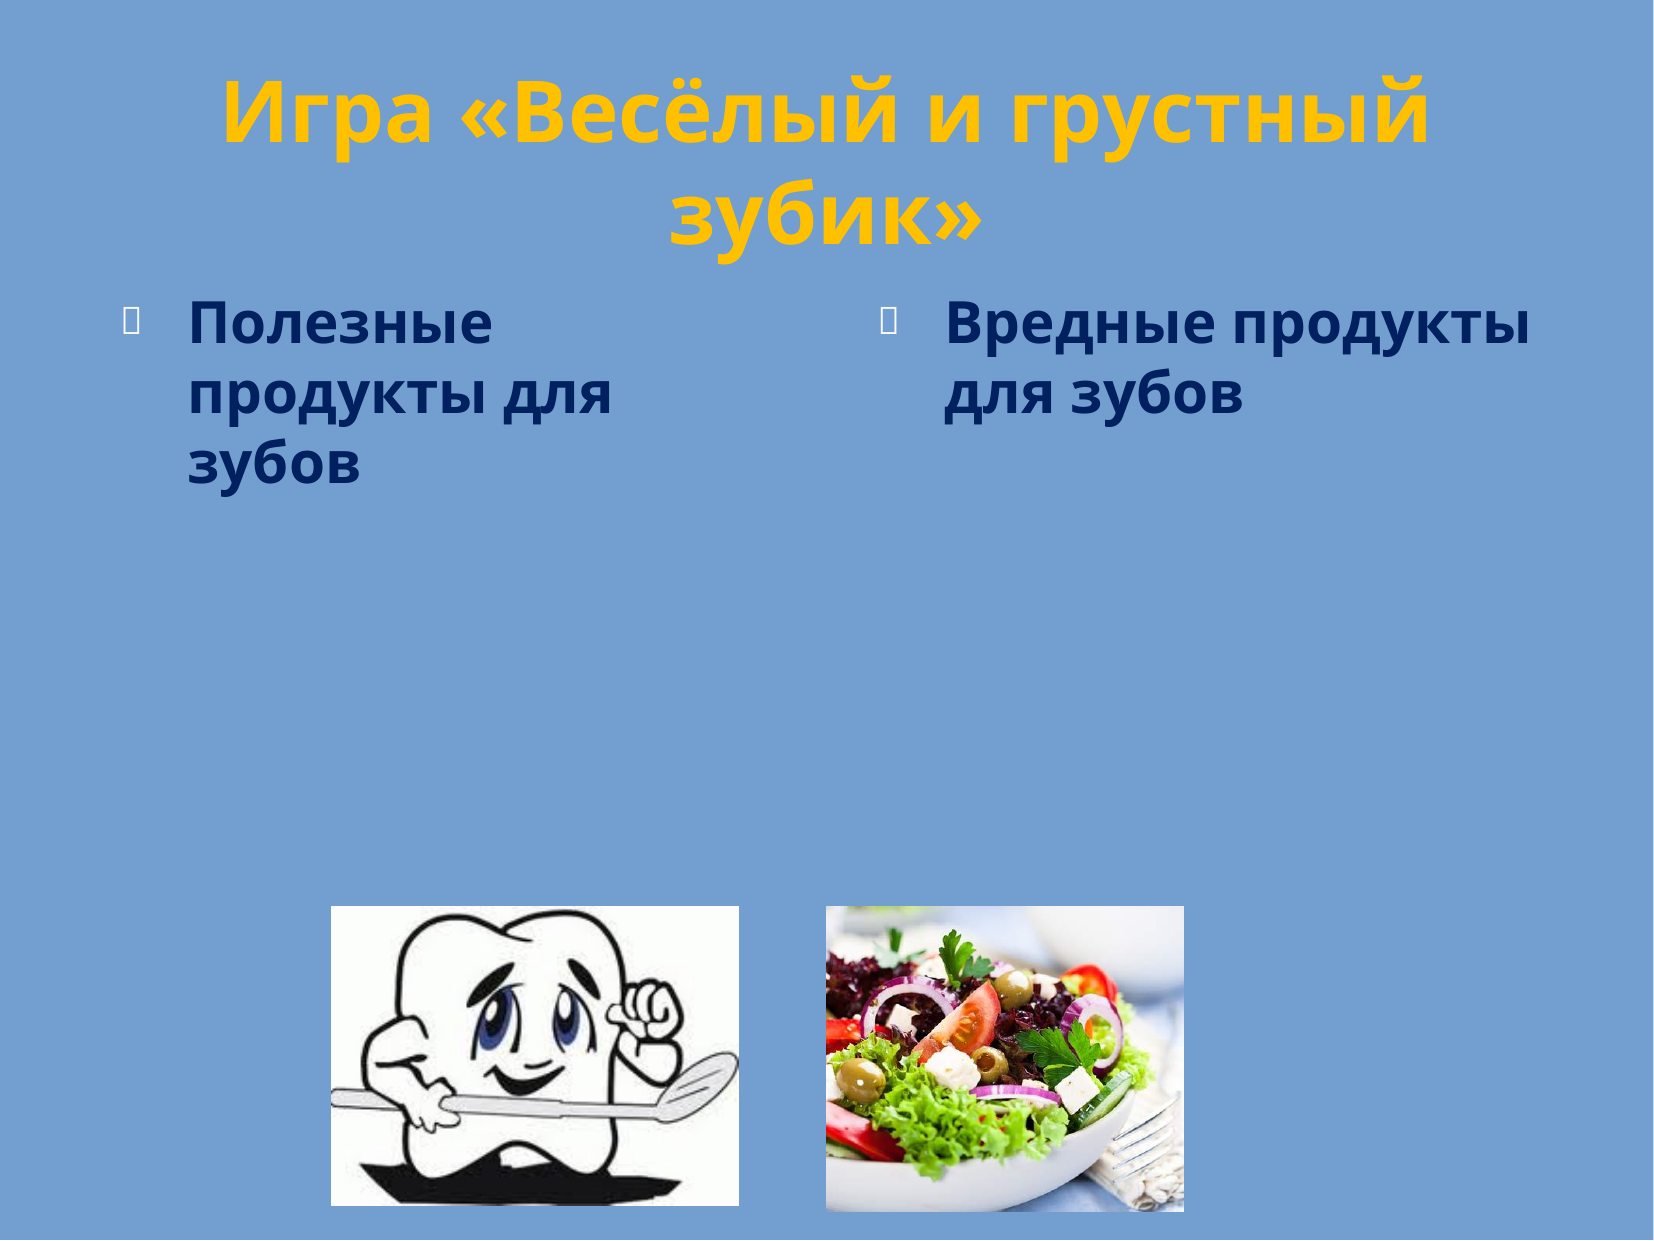

# Игра «Весёлый и грустный зубик»
Полезные продукты для зубов
Вредные продукты для зубов
Молоко
Творог
Сыр
Яйца
Яблоки
Капуста
Огурцы
Мед
Фасоль
Виноград
Мясо
рыба
апельсиновый
 сок
свежевыжатый
 сок
Кофе
черный чай
сахар